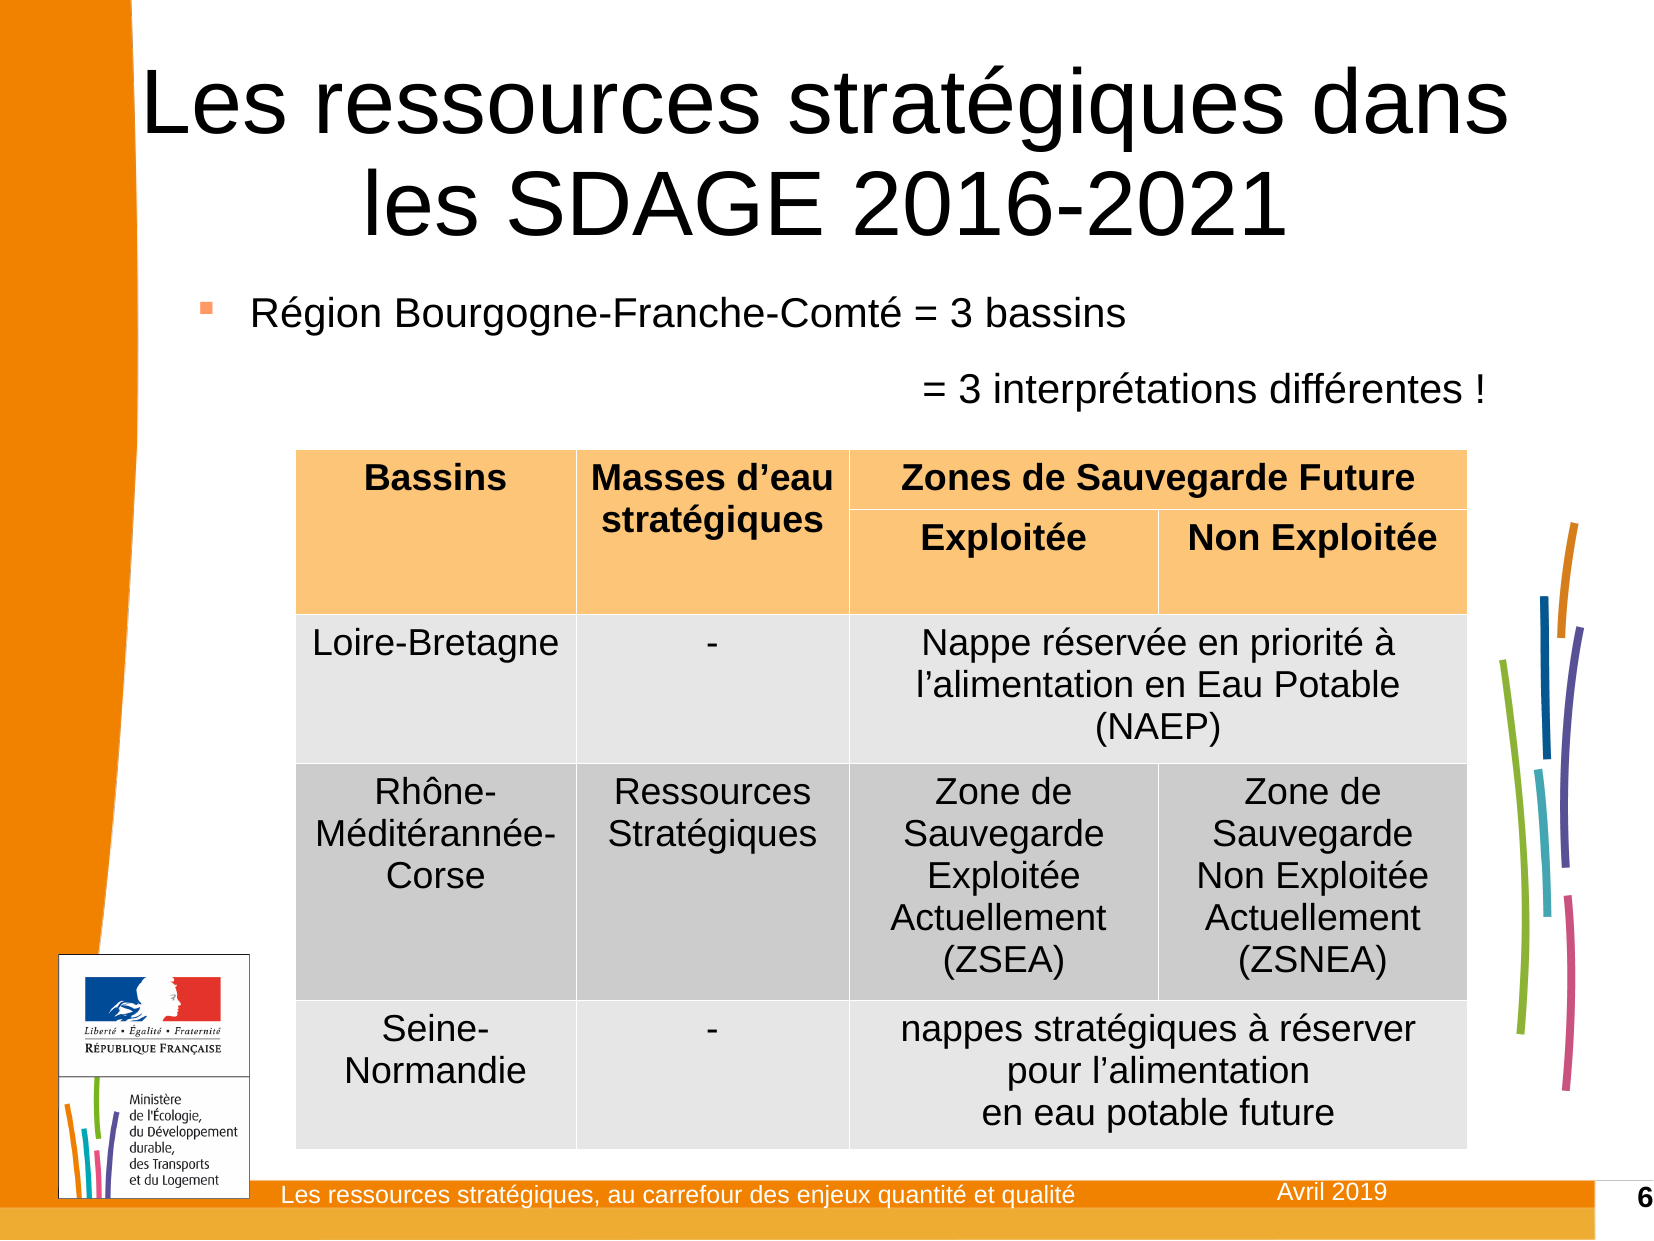

# Les ressources stratégiques dans les SDAGE 2016-2021
Région Bourgogne-Franche-Comté = 3 bassins
 = 3 interprétations différentes !
| Bassins | Masses d’eau stratégiques | Zones de Sauvegarde Future | |
| --- | --- | --- | --- |
| | | Exploitée | Non Exploitée |
| Loire-Bretagne | - | Nappe réservée en priorité à l’alimentation en Eau Potable (NAEP) | |
| Rhône-Méditérannée-Corse | Ressources Stratégiques | Zone de Sauvegarde Exploitée Actuellement (ZSEA) | Zone de Sauvegarde Non Exploitée Actuellement (ZSNEA) |
| Seine-Normandie | - | nappes stratégiques à réserver pour l’alimentation en eau potable future | |
Avril 2019
Les ressources stratégiques, au carrefour des enjeux quantité et qualité
6